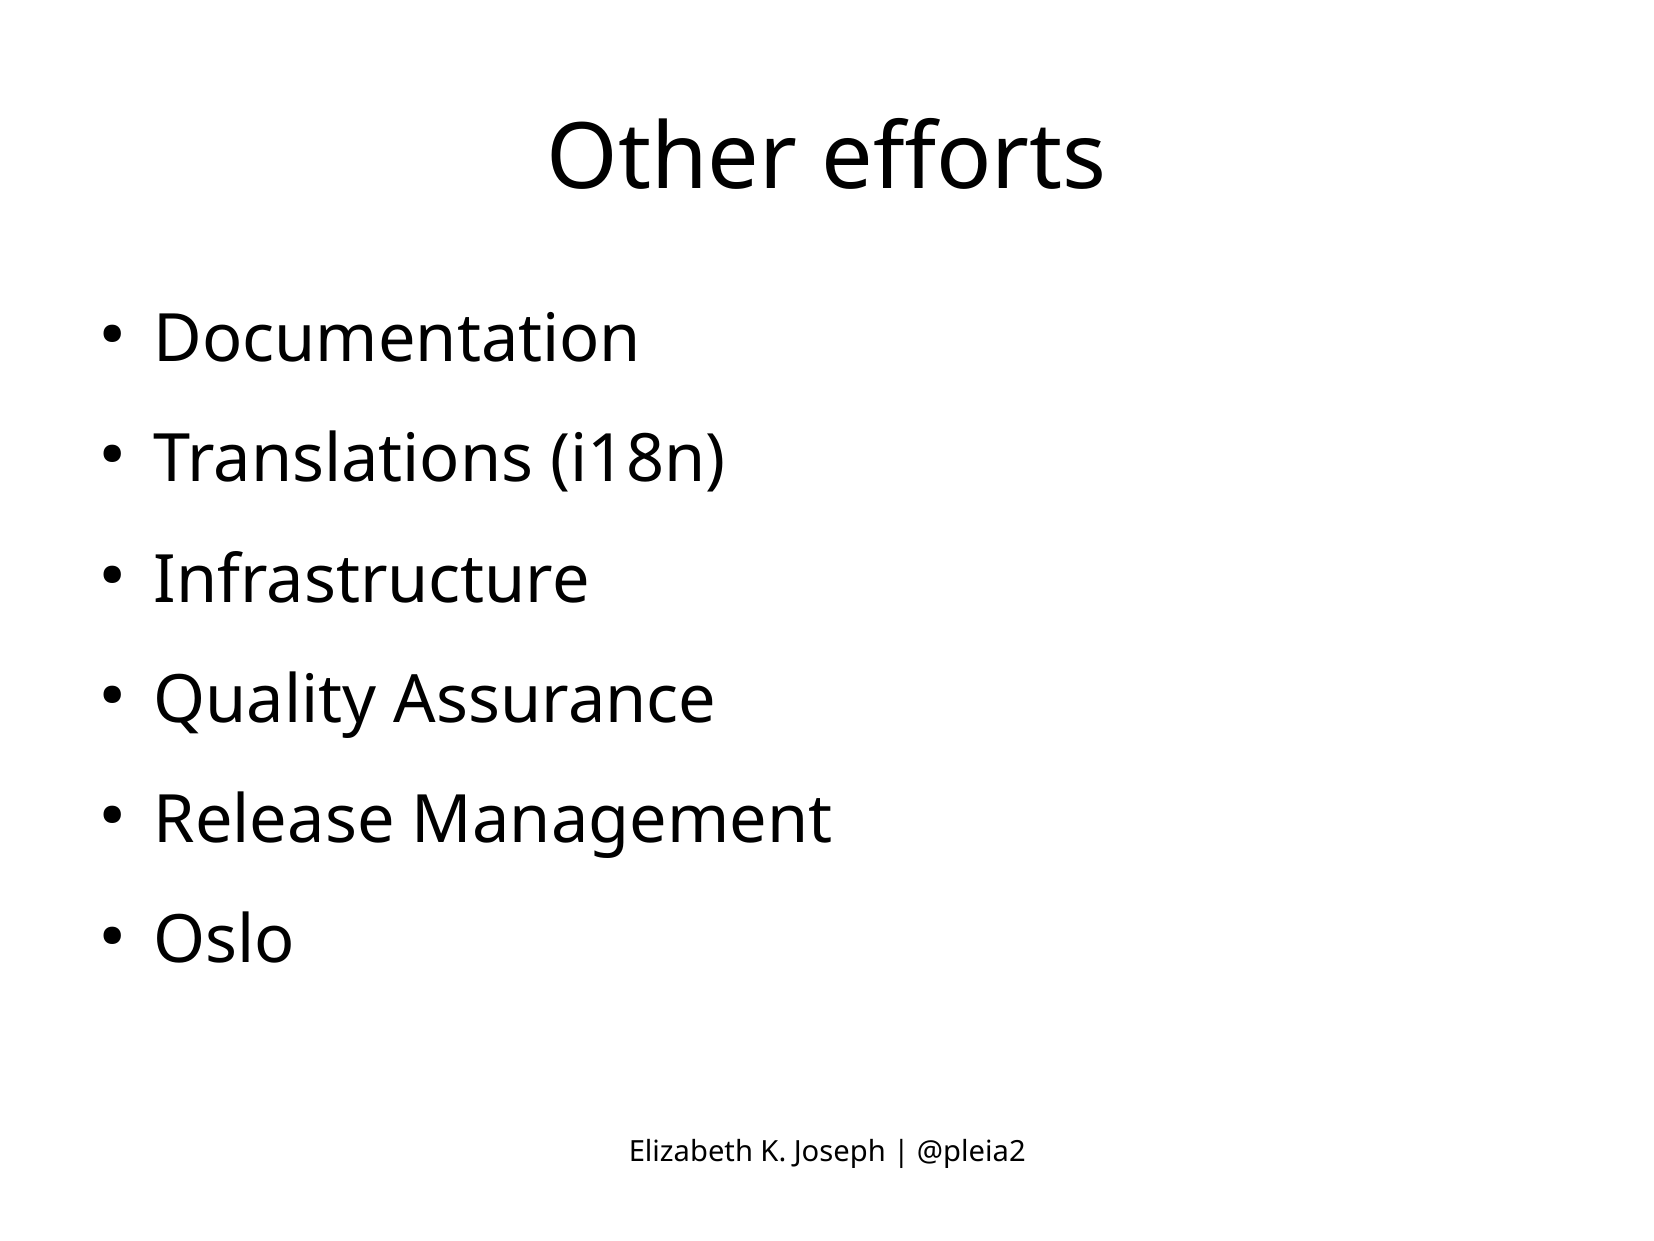

# Other efforts
Documentation
Translations (i18n)
Infrastructure
Quality Assurance
Release Management
Oslo
Elizabeth K. Joseph | @pleia2